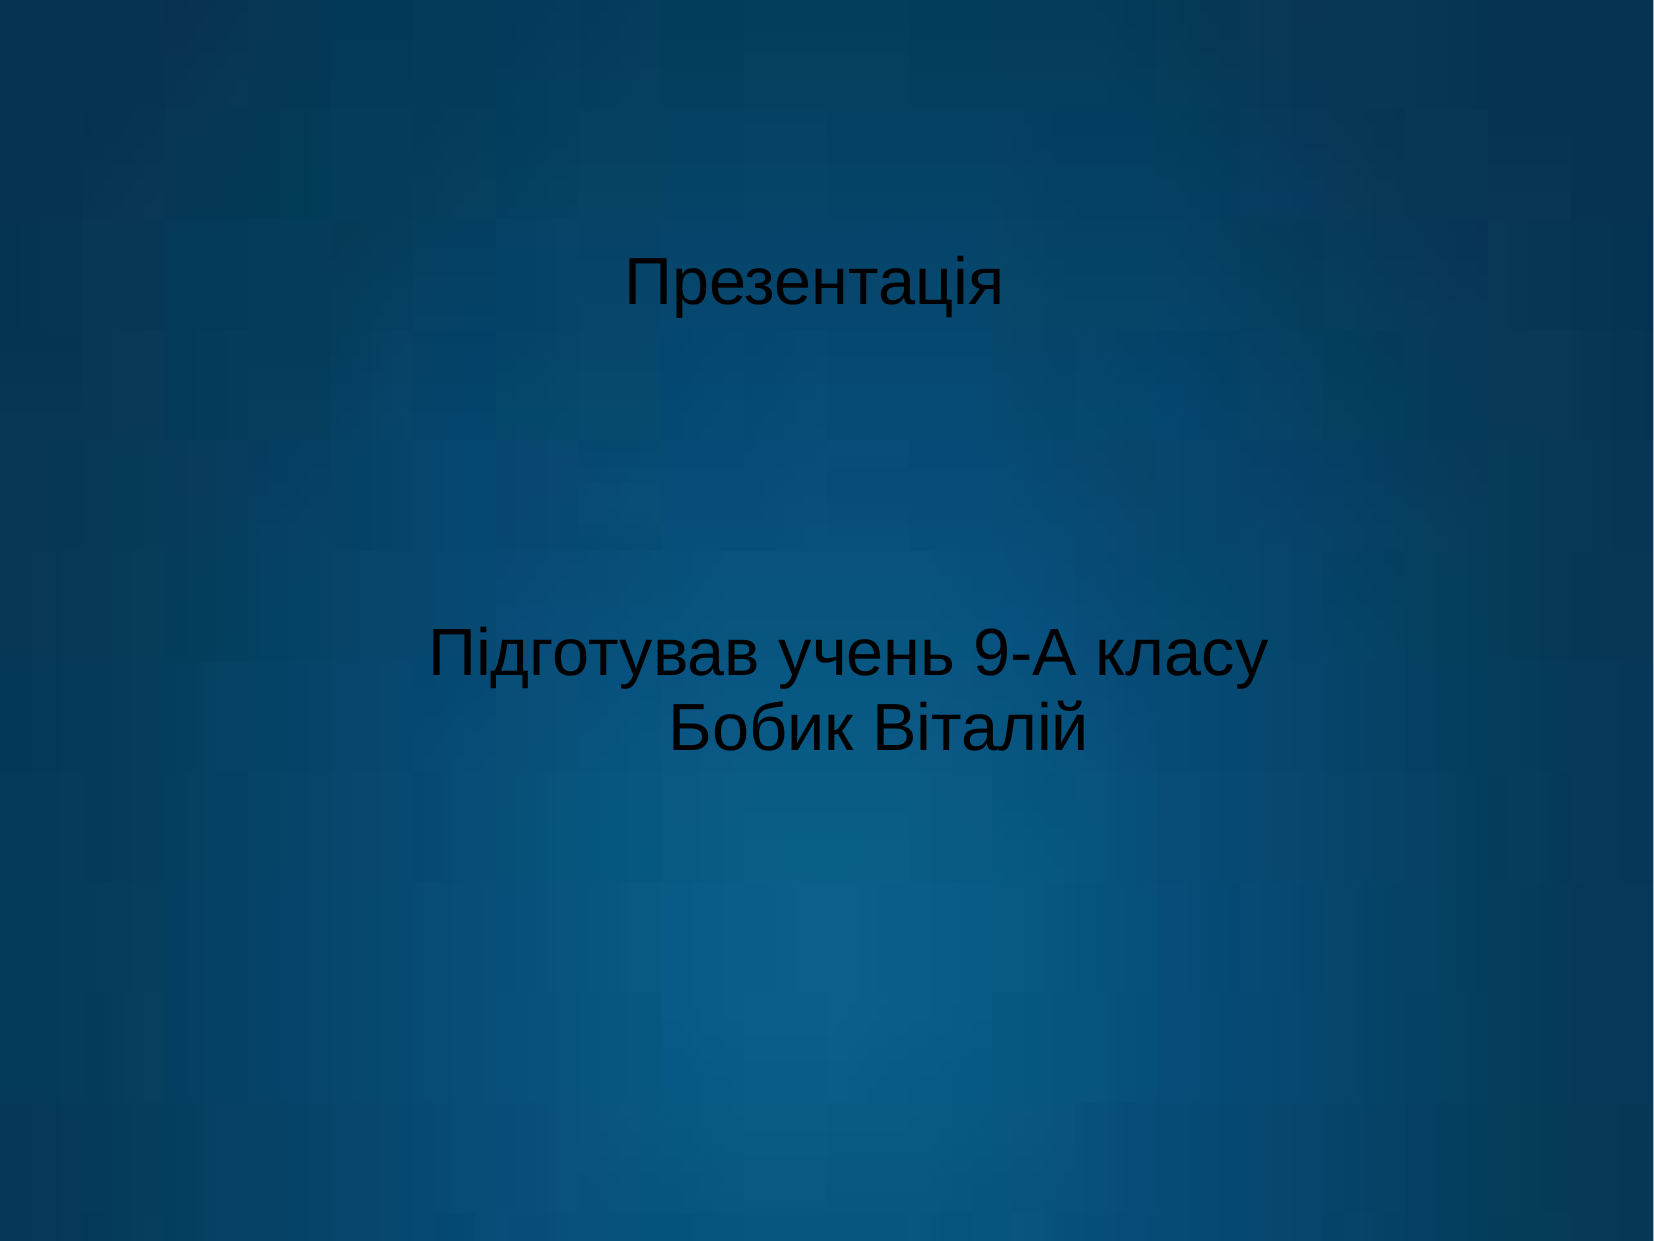

Презентація
Підготував учень 9-А класу
 Бобик Віталій